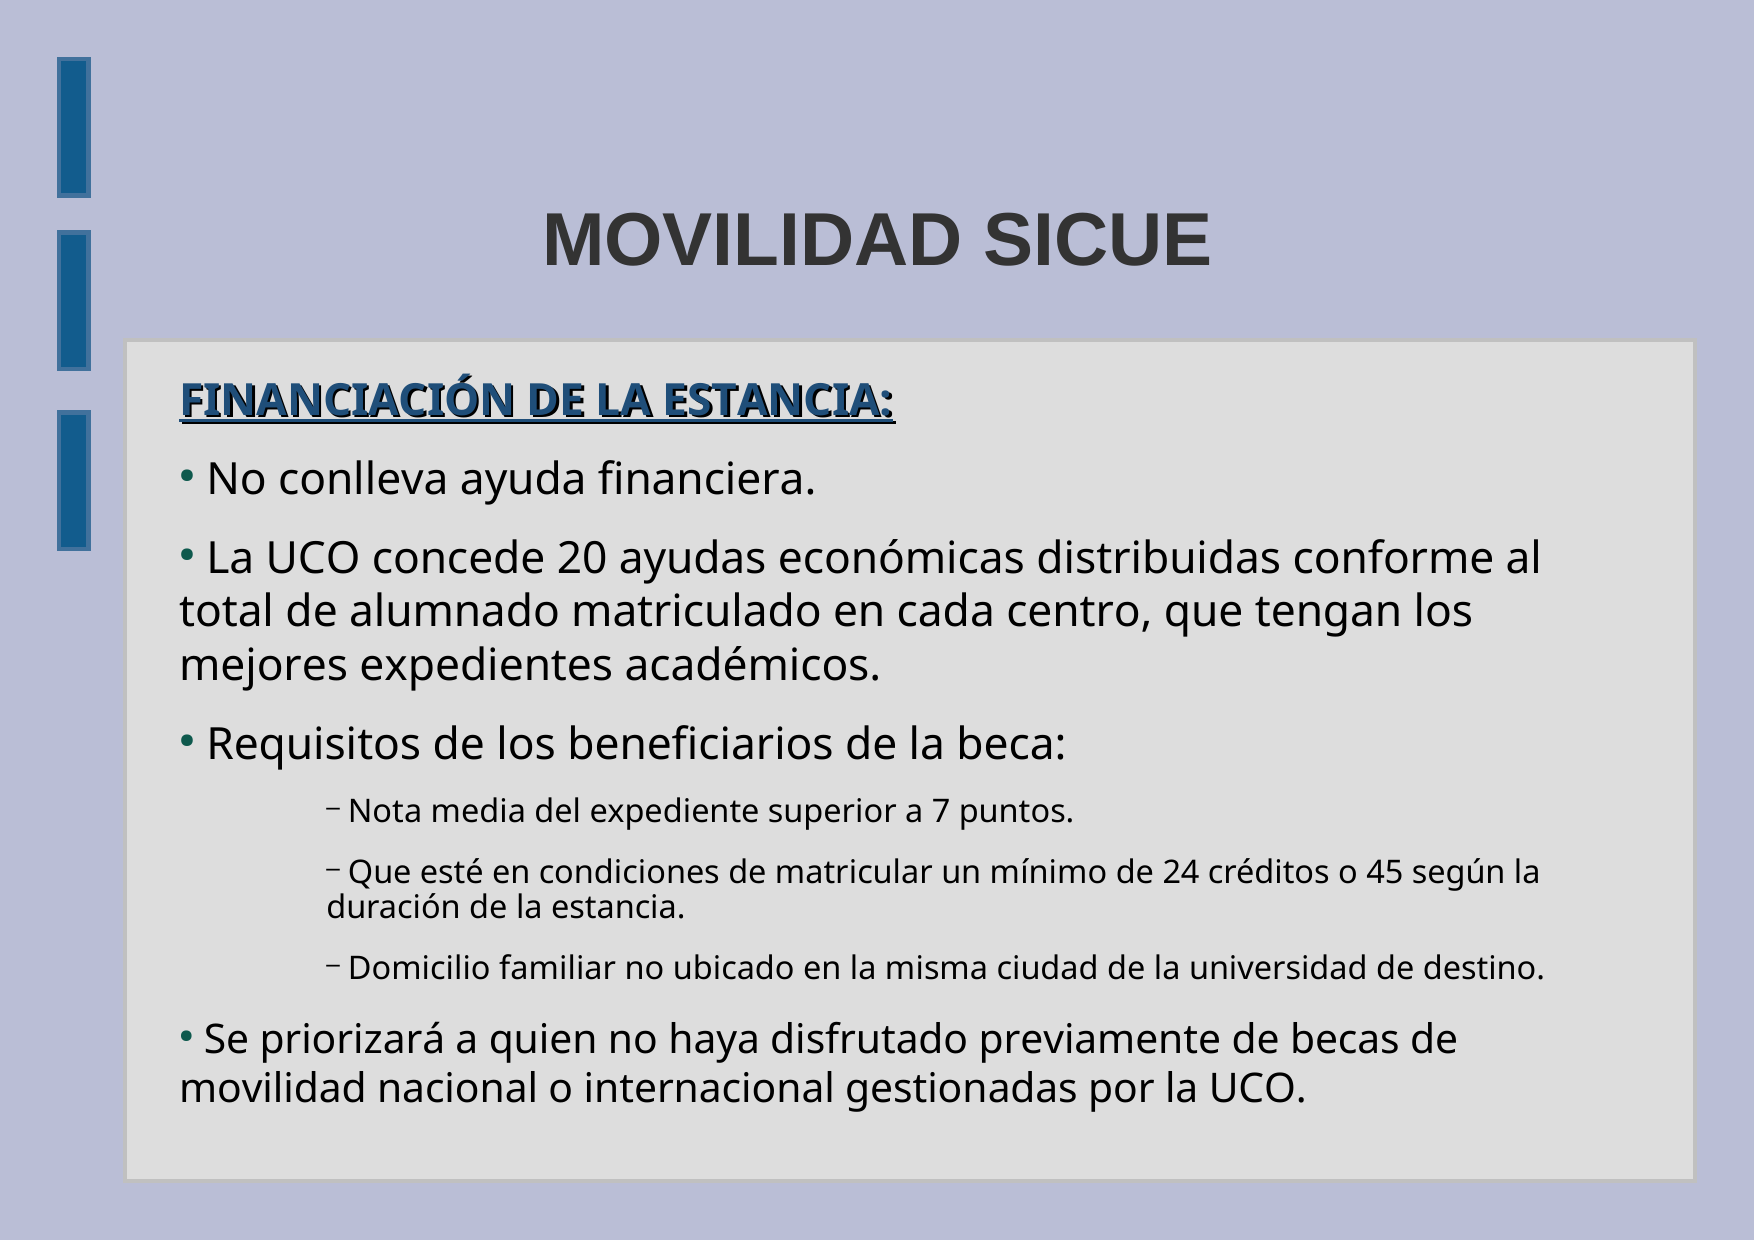

# MOVILIDAD SICUE
FINANCIACIÓN DE LA ESTANCIA:
 No conlleva ayuda financiera.
 La UCO concede 20 ayudas económicas distribuidas conforme al total de alumnado matriculado en cada centro, que tengan los mejores expedientes académicos.
 Requisitos de los beneficiarios de la beca:
 Nota media del expediente superior a 7 puntos.
 Que esté en condiciones de matricular un mínimo de 24 créditos o 45 según la duración de la estancia.
 Domicilio familiar no ubicado en la misma ciudad de la universidad de destino.
 Se priorizará a quien no haya disfrutado previamente de becas de movilidad nacional o internacional gestionadas por la UCO.